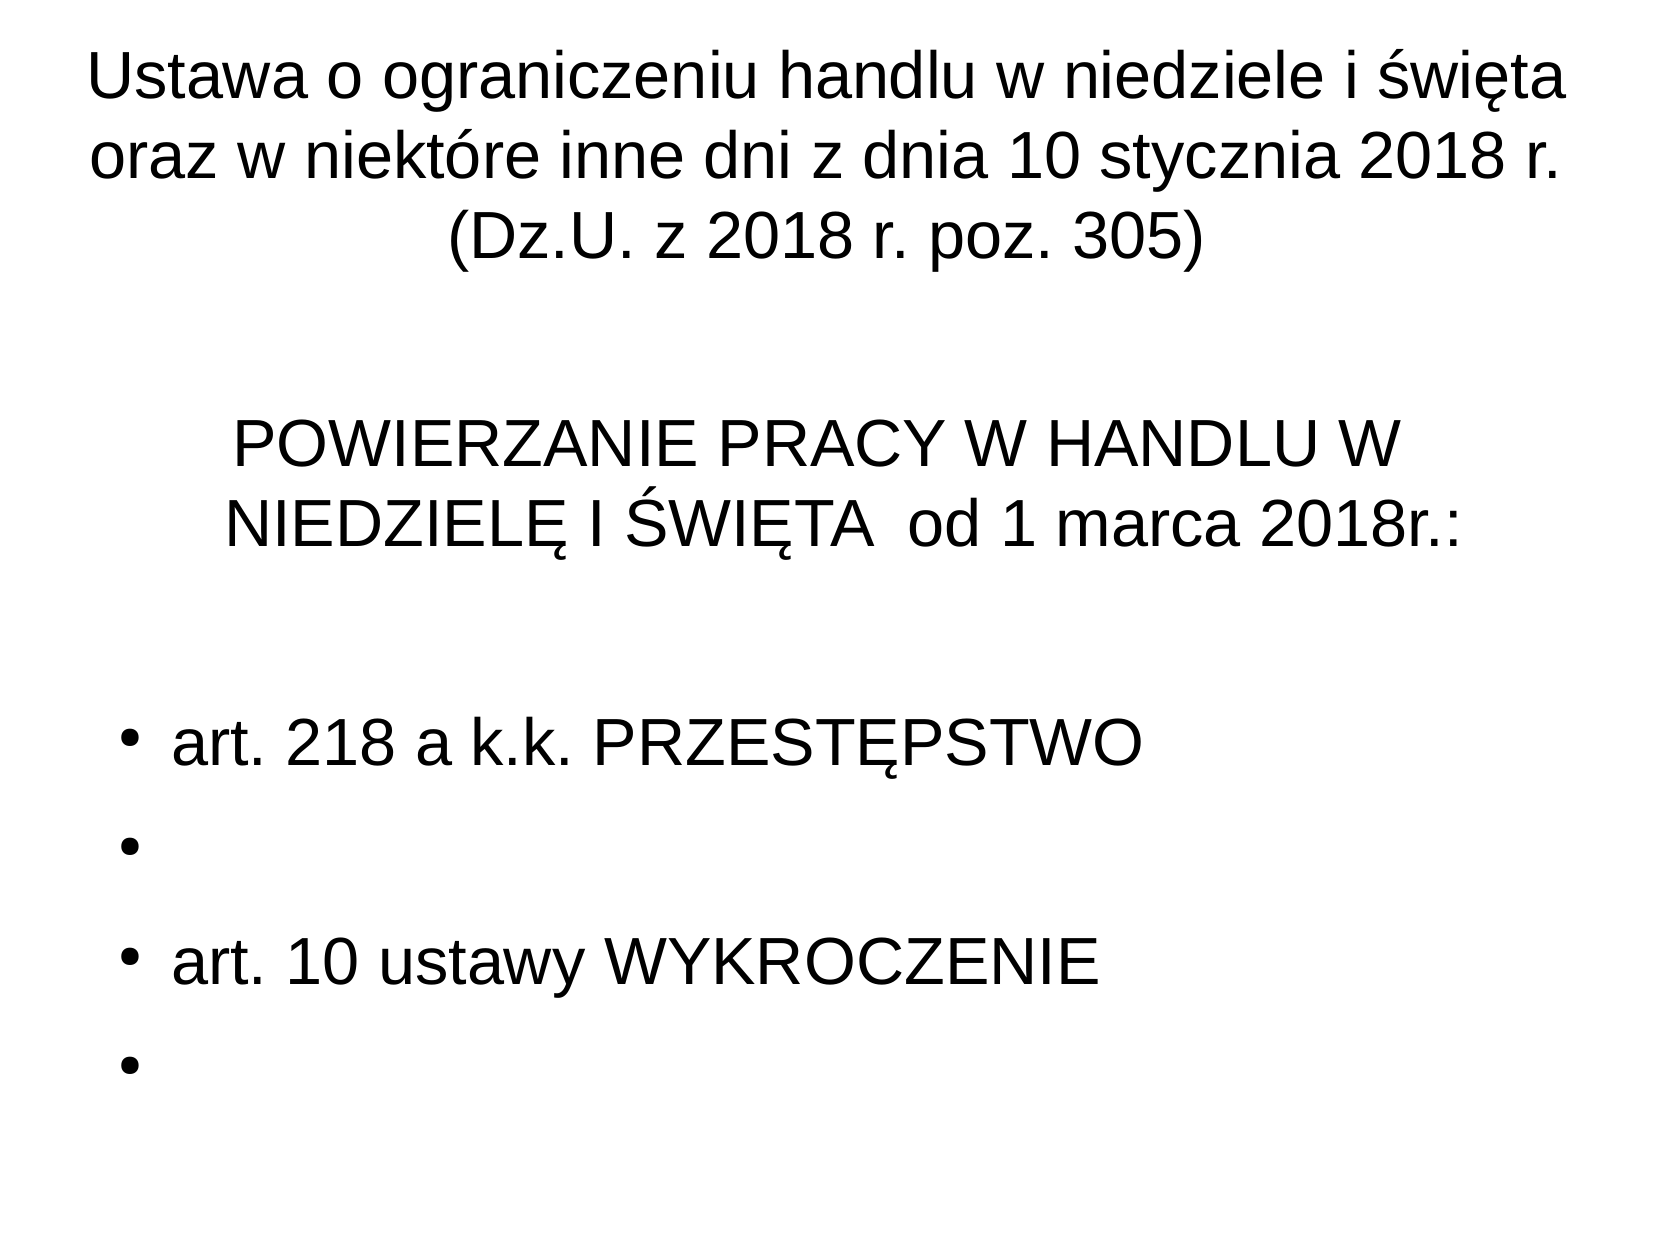

# Ustawa o ograniczeniu handlu w niedziele i święta oraz w niektóre inne dni z dnia 10 stycznia 2018 r. (Dz.U. z 2018 r. poz. 305)
POWIERZANIE PRACY W HANDLU W NIEDZIELĘ I ŚWIĘTA od 1 marca 2018r.:
art. 218 a k.k. PRZESTĘPSTWO
art. 10 ustawy WYKROCZENIE